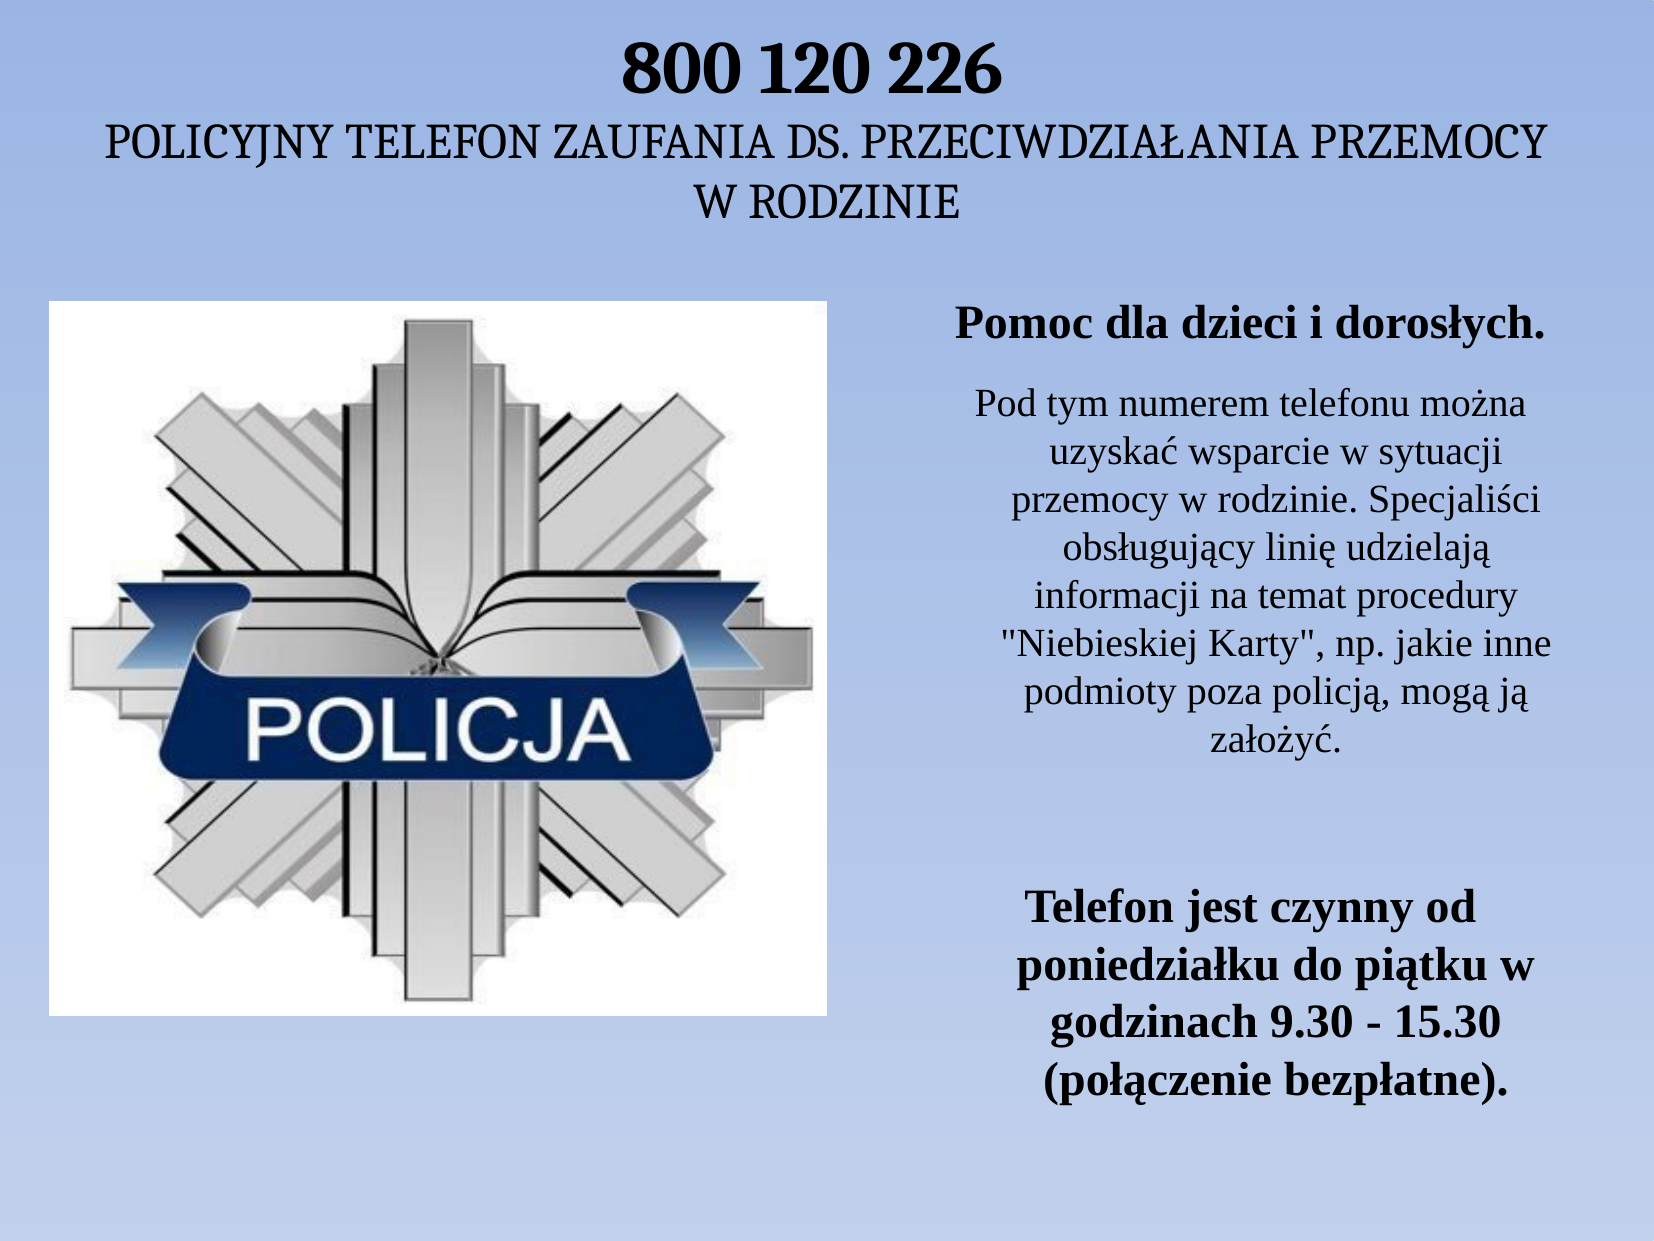

# 800 120 226 POLICYJNY TELEFON ZAUFANIA DS. PRZECIWDZIAŁANIA PRZEMOCY W RODZINIE
Pomoc dla dzieci i dorosłych.
Pod tym numerem telefonu można uzyskać wsparcie w sytuacji przemocy w rodzinie. Specjaliści obsługujący linię udzielają informacji na temat procedury "Niebieskiej Karty", np. jakie inne podmioty poza policją, mogą ją założyć.
Telefon jest czynny od poniedziałku do piątku w godzinach 9.30 - 15.30 (połączenie bezpłatne).